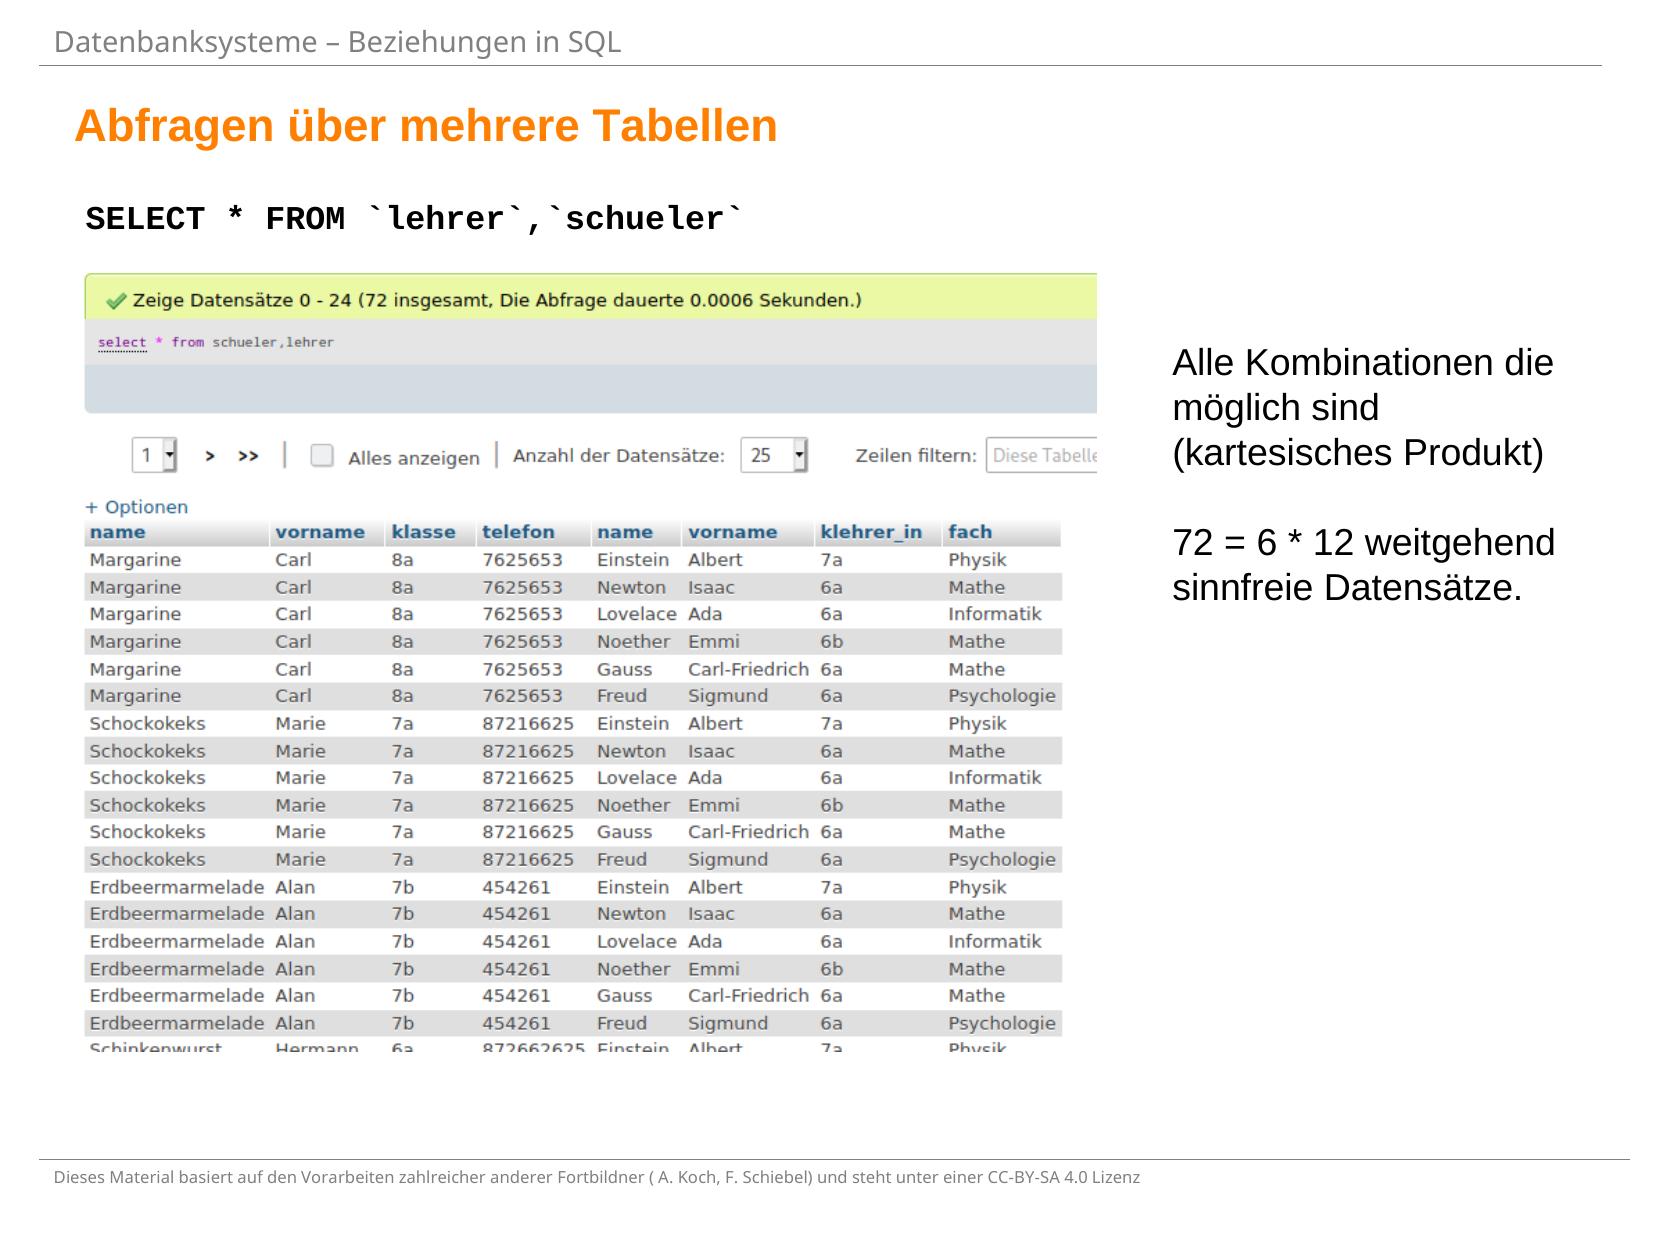

Datenbanksysteme – Beziehungen in SQL
Abfragen über mehrere Tabellen
SELECT * FROM `lehrer`,`schueler`
Alle Kombinationen die möglich sind (kartesisches Produkt)
72 = 6 * 12 weitgehend sinnfreie Datensätze.